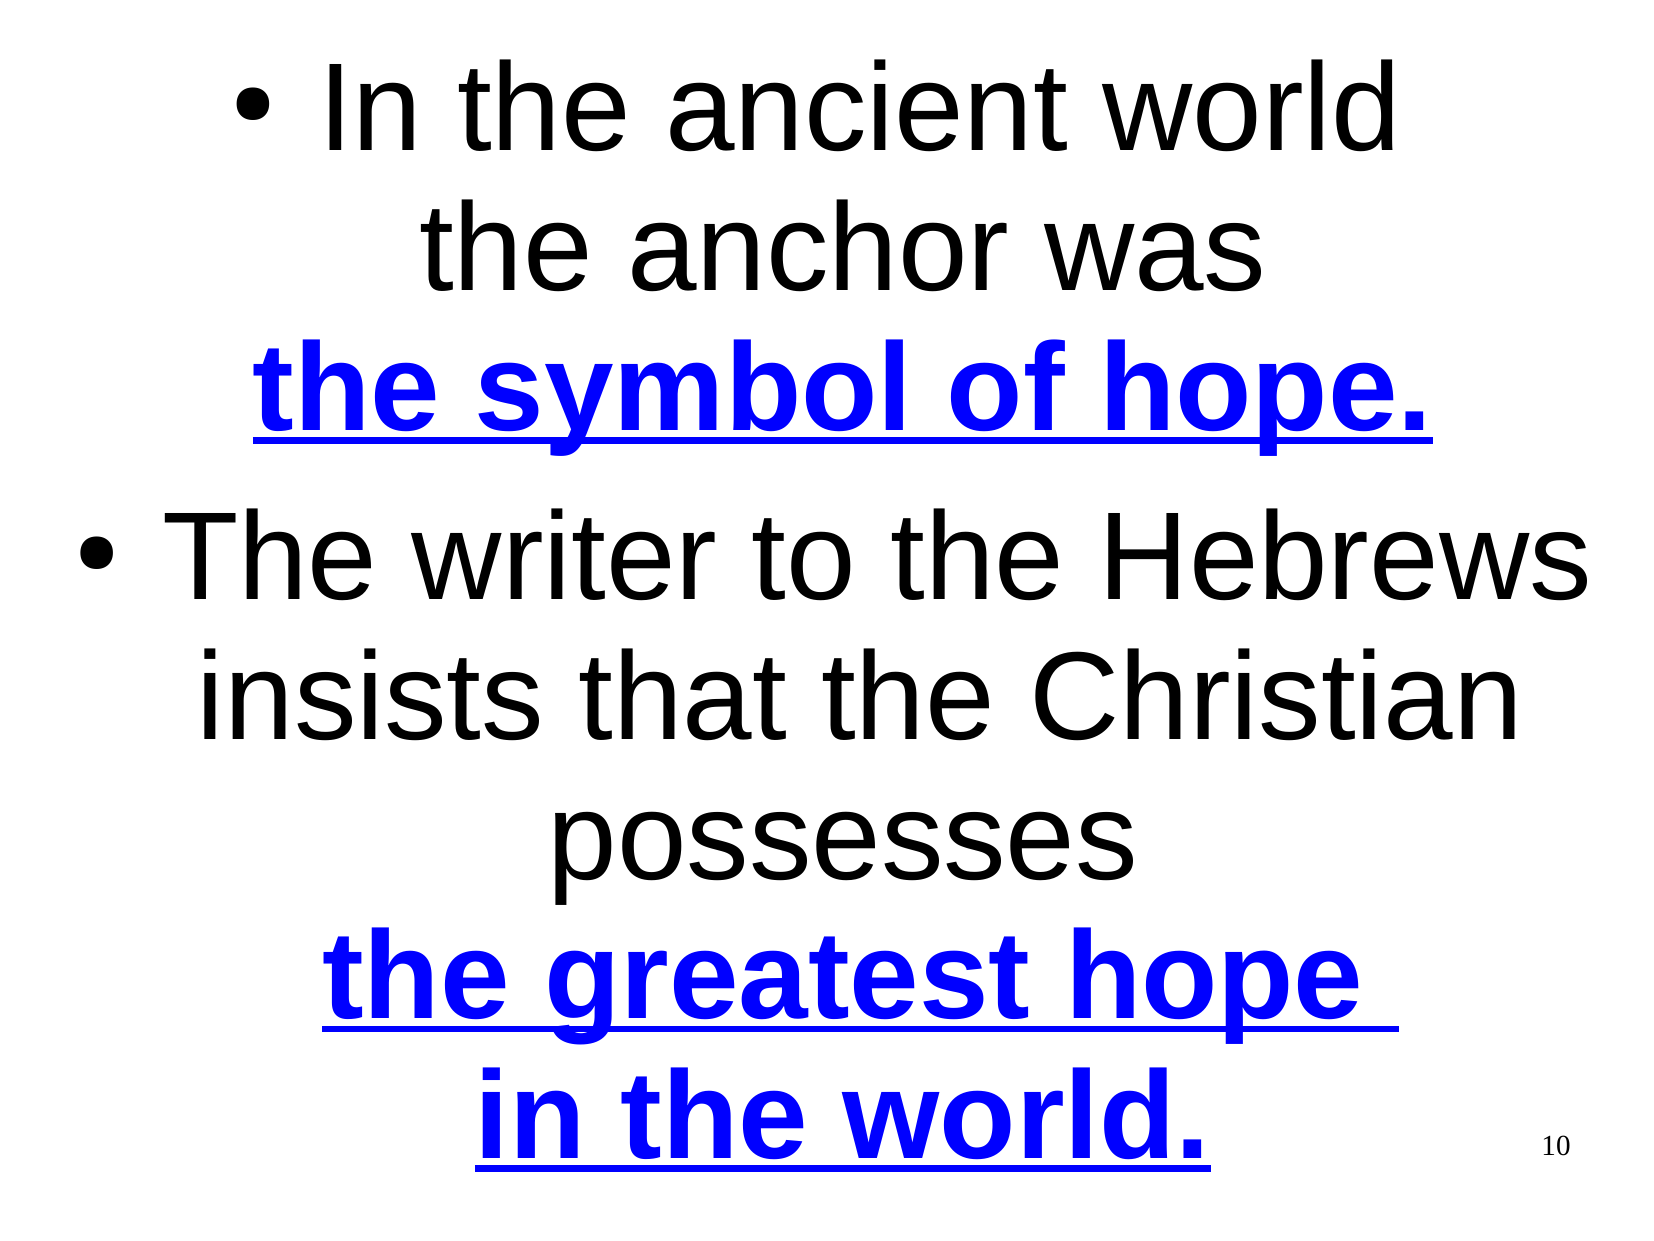

# In the ancient world the anchor was the symbol of hope.
 The writer to the Hebrews insists that the Christian possesses
the greatest hope
in the world.
10